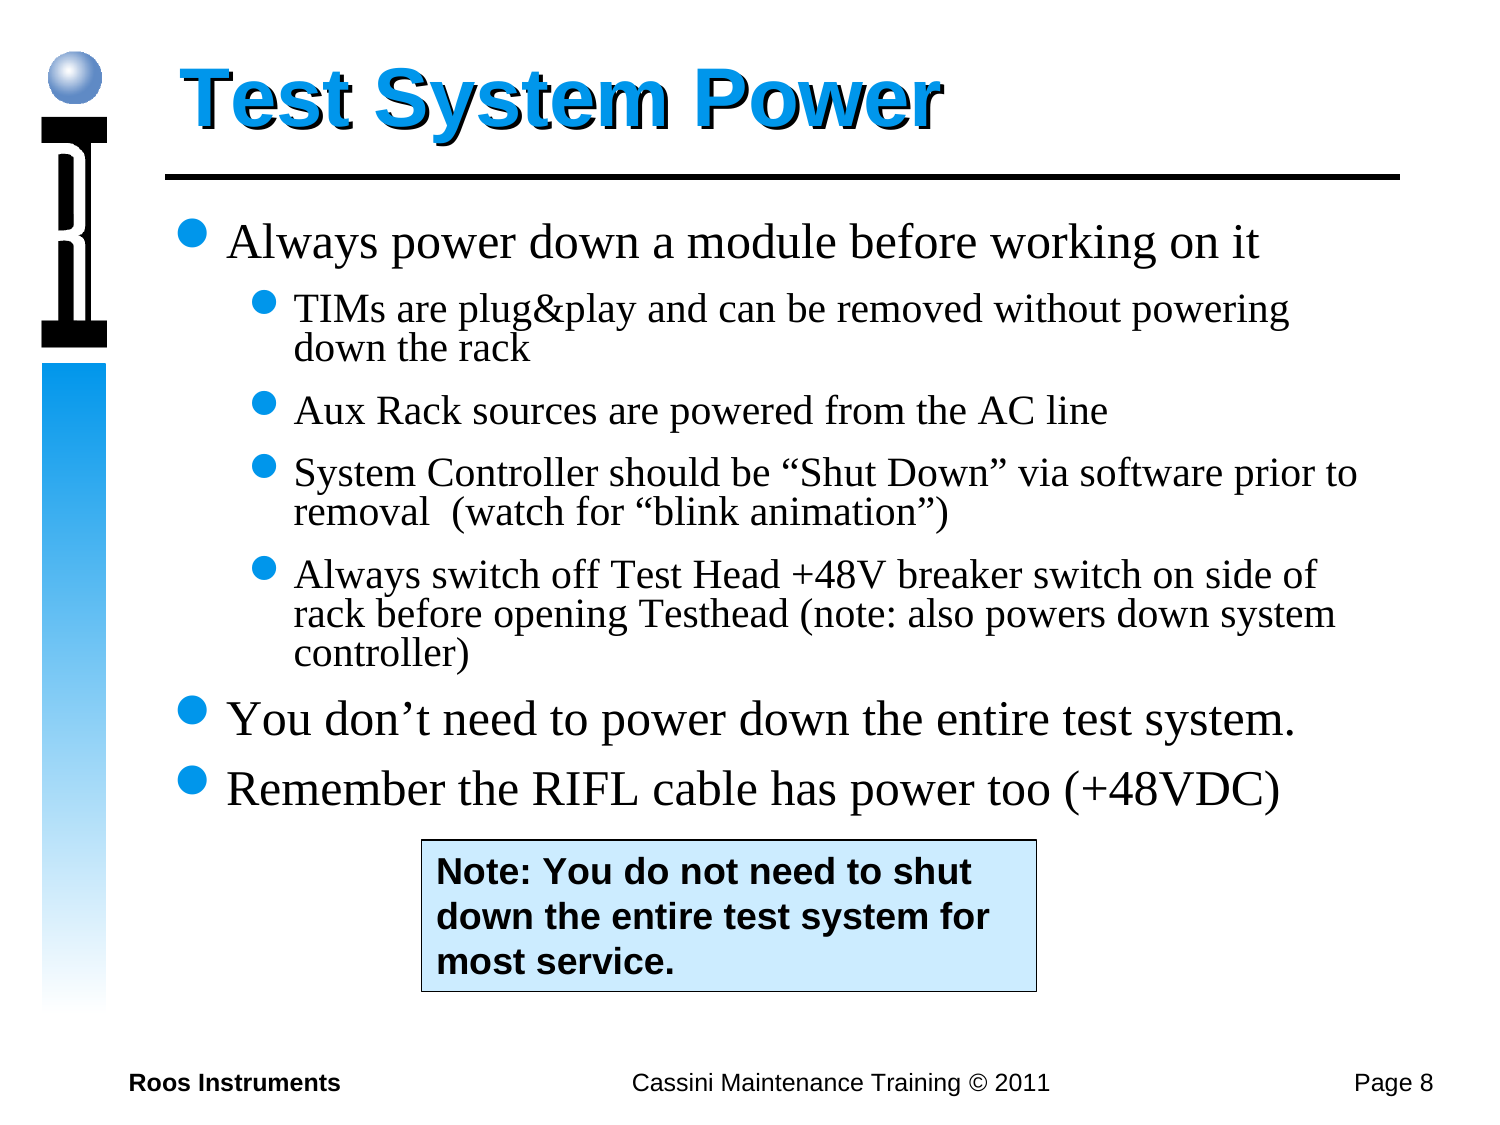

# Test System Power
Always power down a module before working on it
TIMs are plug&play and can be removed without powering down the rack
Aux Rack sources are powered from the AC line
System Controller should be “Shut Down” via software prior to removal (watch for “blink animation”)
Always switch off Test Head +48V breaker switch on side of rack before opening Testhead (note: also powers down system controller)
You don’t need to power down the entire test system.
Remember the RIFL cable has power too (+48VDC)
Note: You do not need to shut down the entire test system for most service.